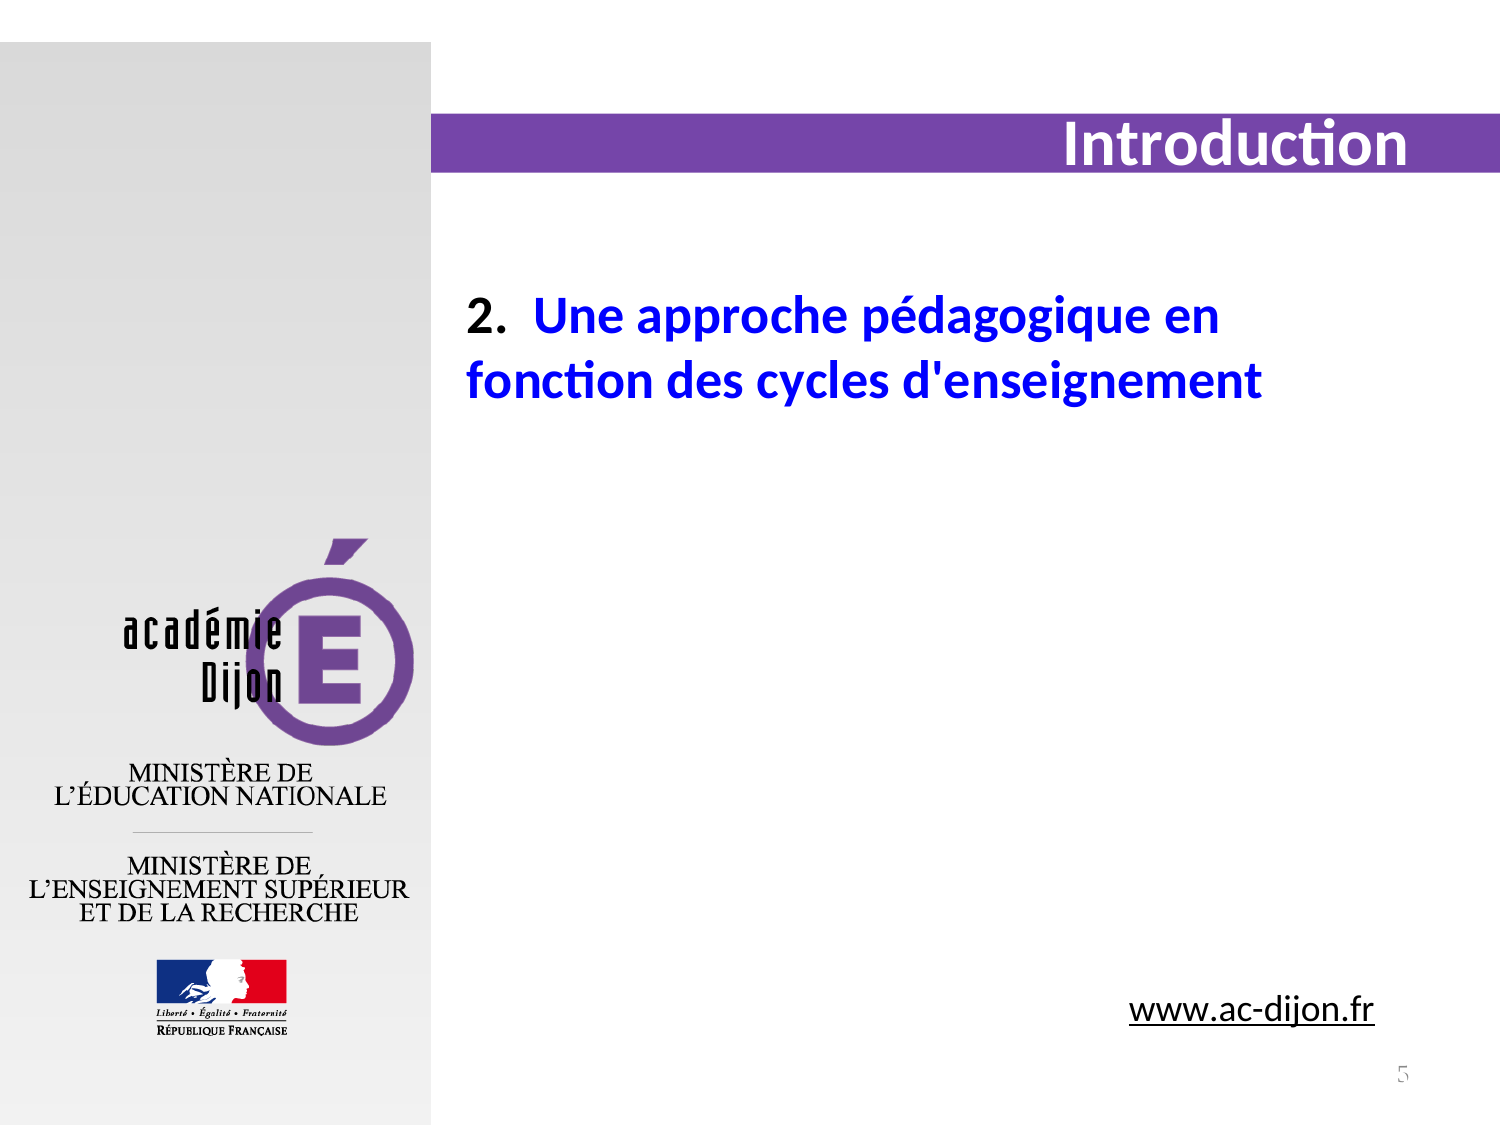

Introduction
2. Une approche pédagogique en fonction des cycles d'enseignement
5